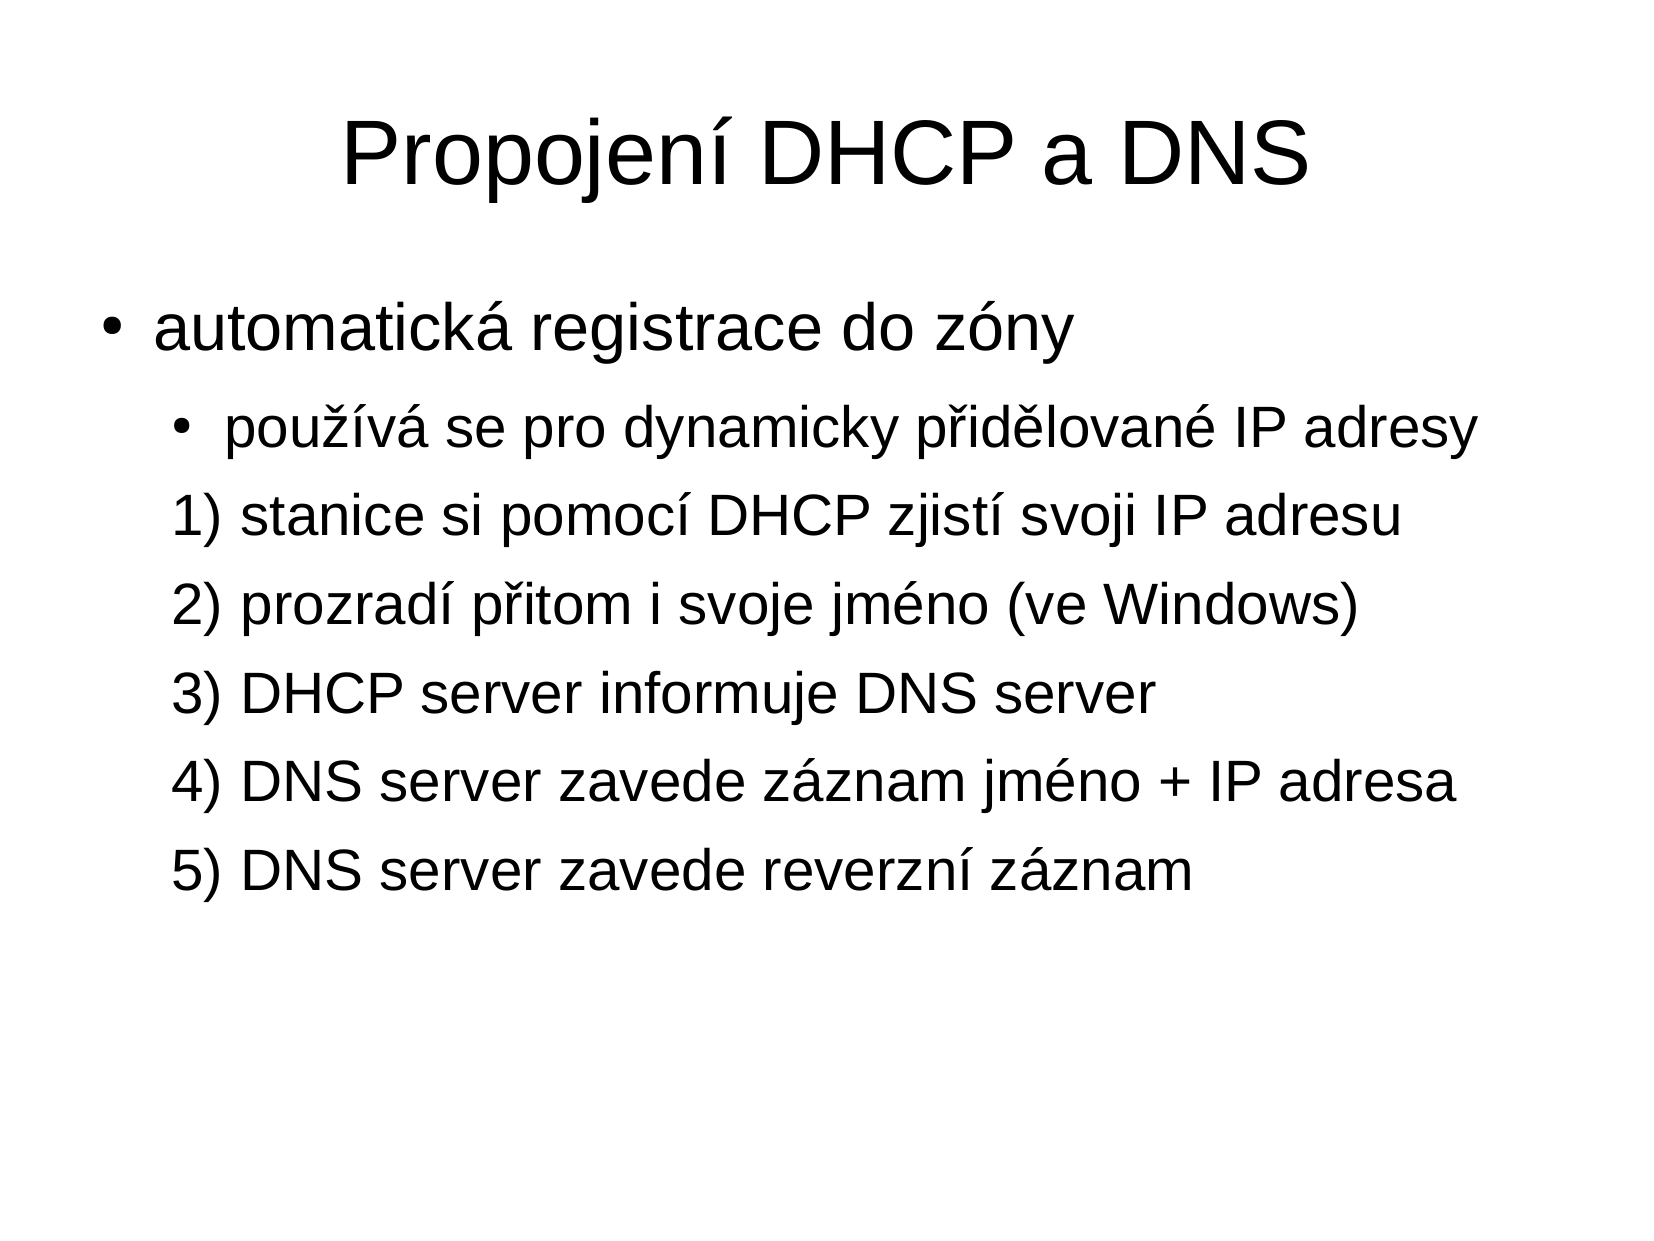

# Propojení DHCP a DNS
automatická registrace do zóny
používá se pro dynamicky přidělované IP adresy
 stanice si pomocí DHCP zjistí svoji IP adresu
 prozradí přitom i svoje jméno (ve Windows)
 DHCP server informuje DNS server
 DNS server zavede záznam jméno + IP adresa
 DNS server zavede reverzní záznam